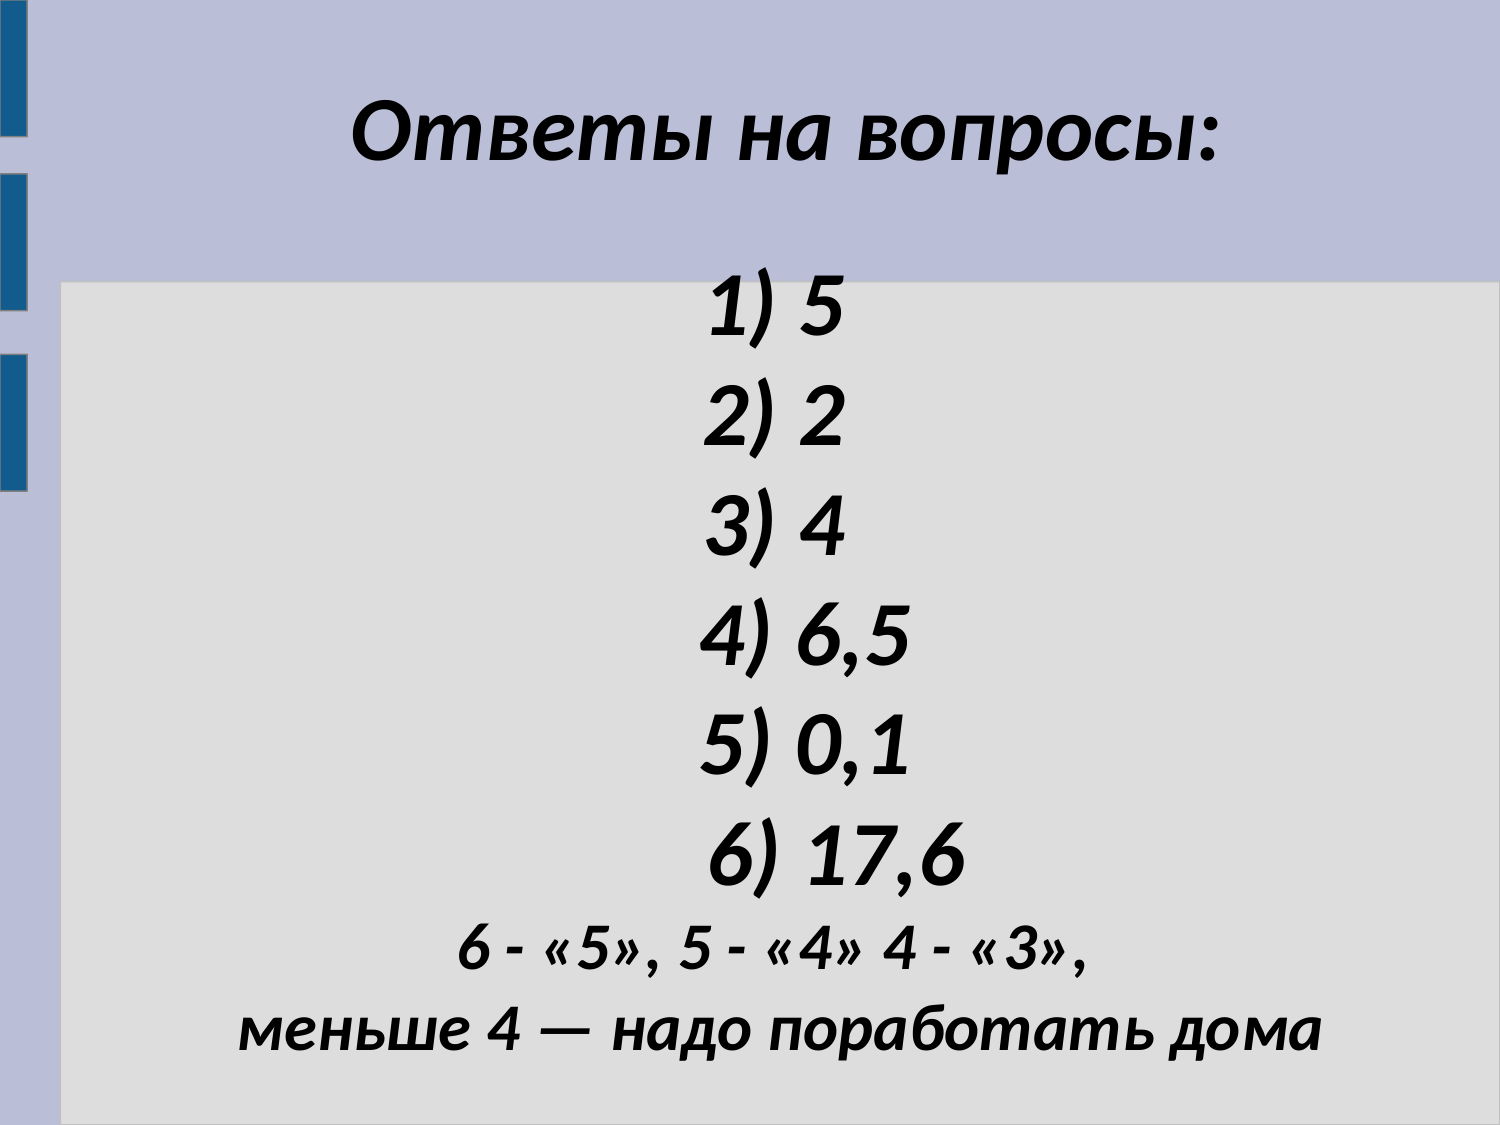

Ответы на вопросы:
1) 5
2) 2
3) 4
 4) 6,5
 5) 0,1
 6) 17,6
6 - «5», 5 - «4» 4 - «3»,
 меньше 4 — надо поработать дома